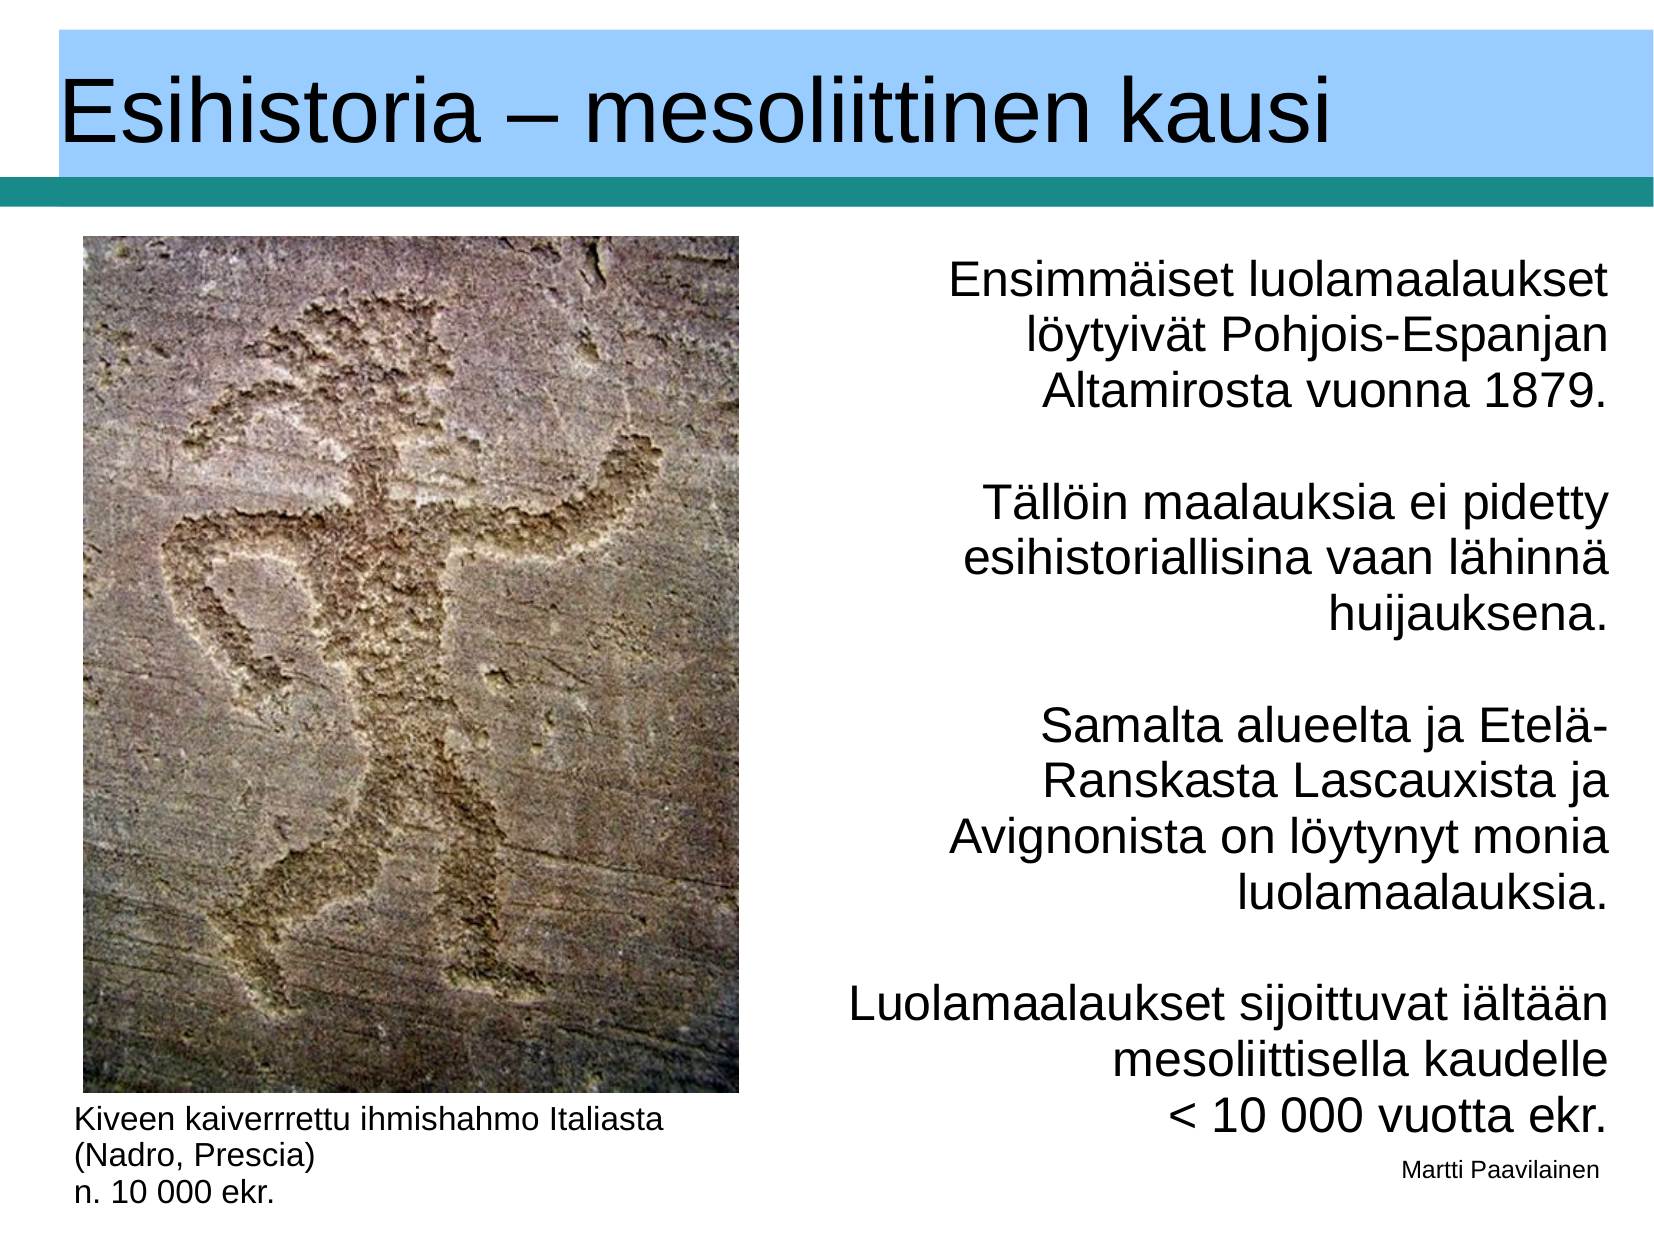

# Esihistoria – mesoliittinen kausi
Ensimmäiset luolamaalaukset löytyivät Pohjois-Espanjan Altamirosta vuonna 1879.
Tällöin maalauksia ei pidetty esihistoriallisina vaan lähinnä huijauksena.
Samalta alueelta ja Etelä-Ranskasta Lascauxista ja Avignonista on löytynyt monia luolamaalauksia.
Luolamaalaukset sijoittuvat iältään mesoliittisella kaudelle
 < 10 000 vuotta ekr.
Kiveen kaiverrrettu ihmishahmo Italiasta
(Nadro, Prescia)
n. 10 000 ekr.
Martti Paavilainen